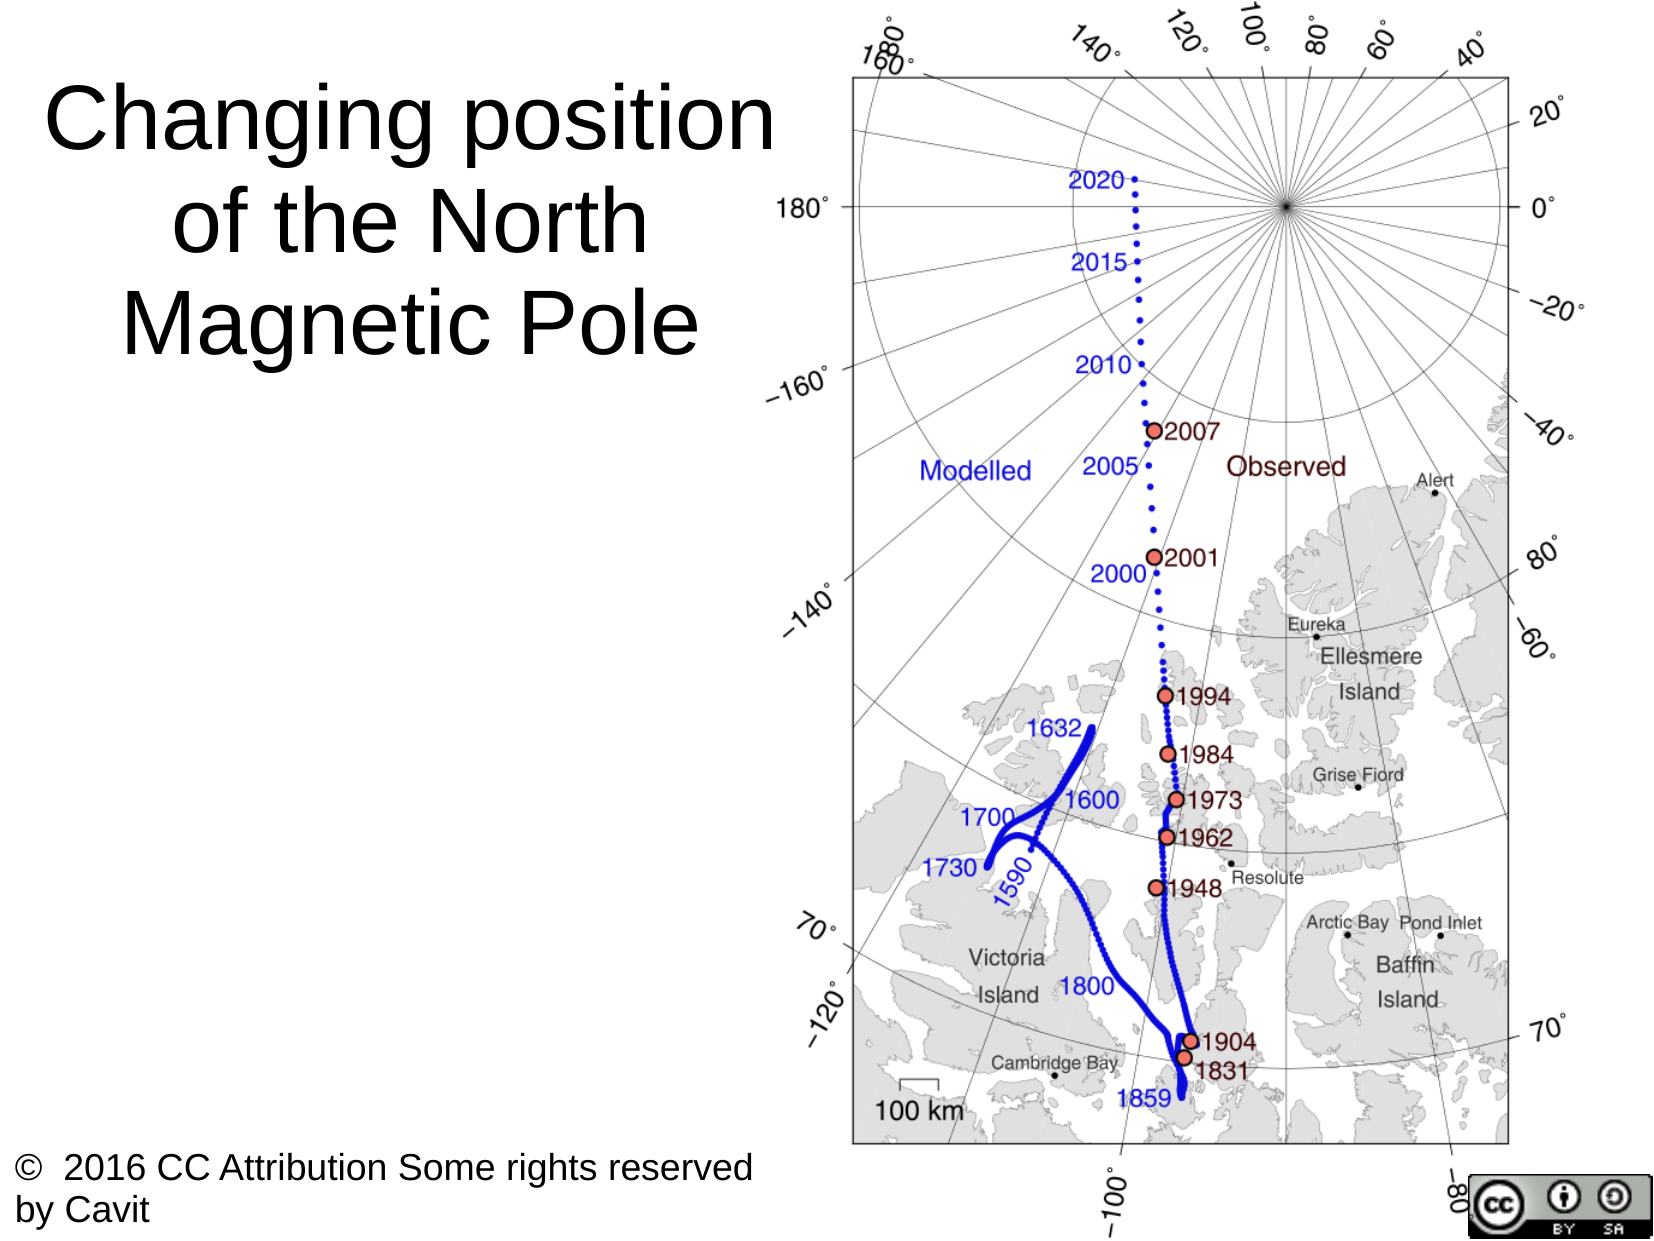

# Changing position of the North Magnetic Pole
© 2016 CC Attribution Some rights reserved
by Cavit